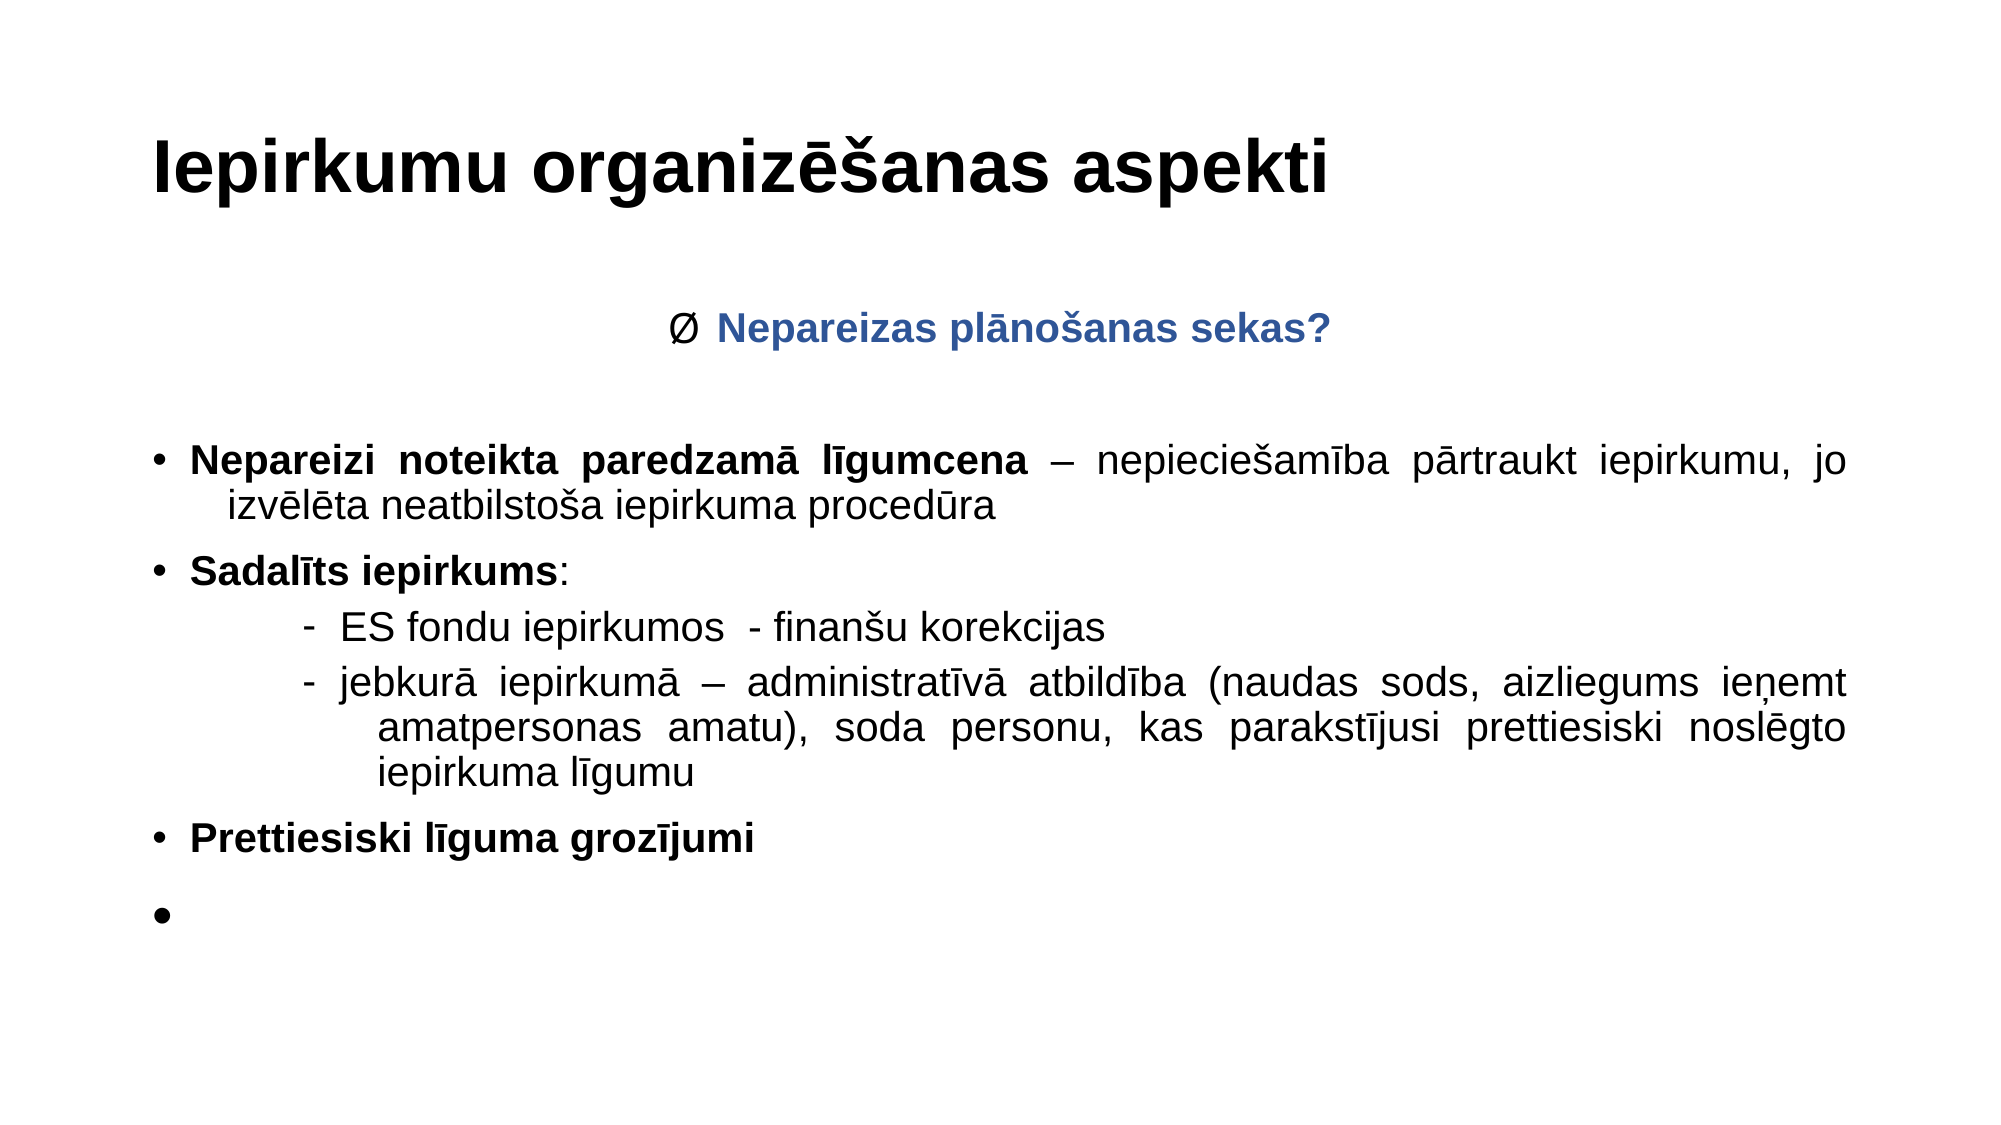

# Iepirkumu organizēšanas aspekti
 Nepareizas plānošanas sekas?
Nepareizi noteikta paredzamā līgumcena – nepieciešamība pārtraukt iepirkumu, jo izvēlēta neatbilstoša iepirkuma procedūra
Sadalīts iepirkums:
ES fondu iepirkumos - finanšu korekcijas
jebkurā iepirkumā – administratīvā atbildība (naudas sods, aizliegums ieņemt amatpersonas amatu), soda personu, kas parakstījusi prettiesiski noslēgto iepirkuma līgumu
Prettiesiski līguma grozījumi